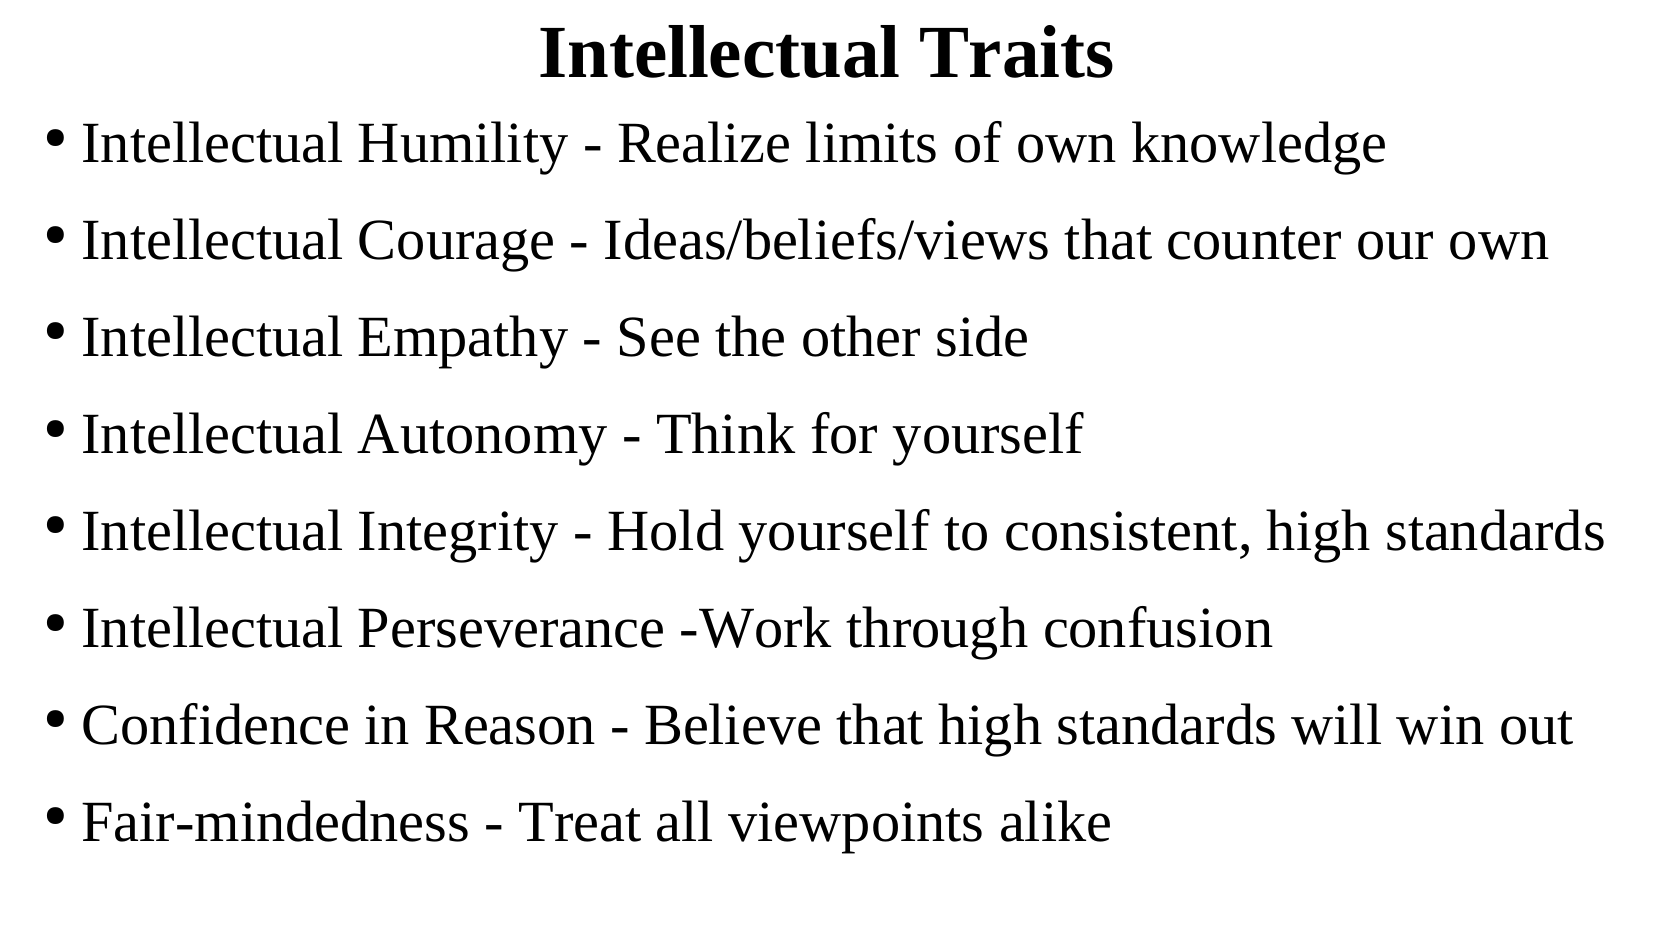

# Intellectual Traits
Intellectual Humility - Realize limits of own knowledge
Intellectual Courage - Ideas/beliefs/views that counter our own
Intellectual Empathy - See the other side
Intellectual Autonomy - Think for yourself
Intellectual Integrity - Hold yourself to consistent, high standards
Intellectual Perseverance -Work through confusion
Confidence in Reason - Believe that high standards will win out
Fair-mindedness - Treat all viewpoints alike